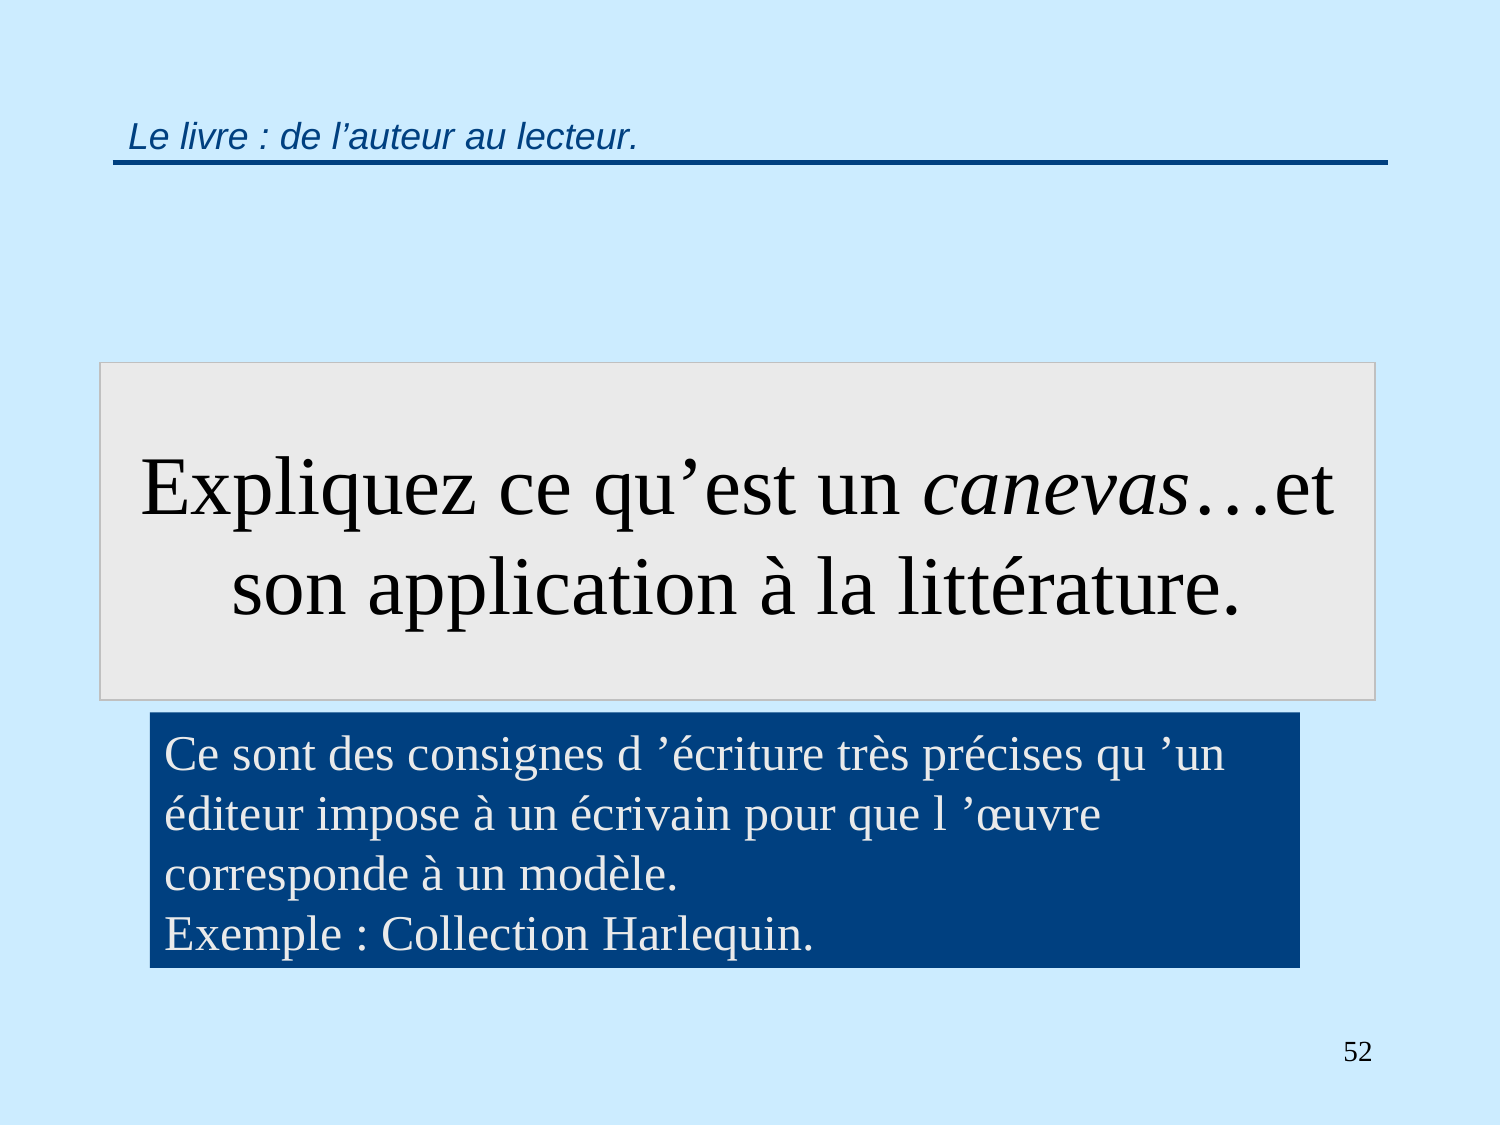

Le livre : de l’auteur au lecteur.
# Expliquez ce qu’est un canevas…et son application à la littérature.
Ce sont des consignes d ’écriture très précises qu ’un éditeur impose à un écrivain pour que l ’œuvre corresponde à un modèle.
Exemple : Collection Harlequin.
52